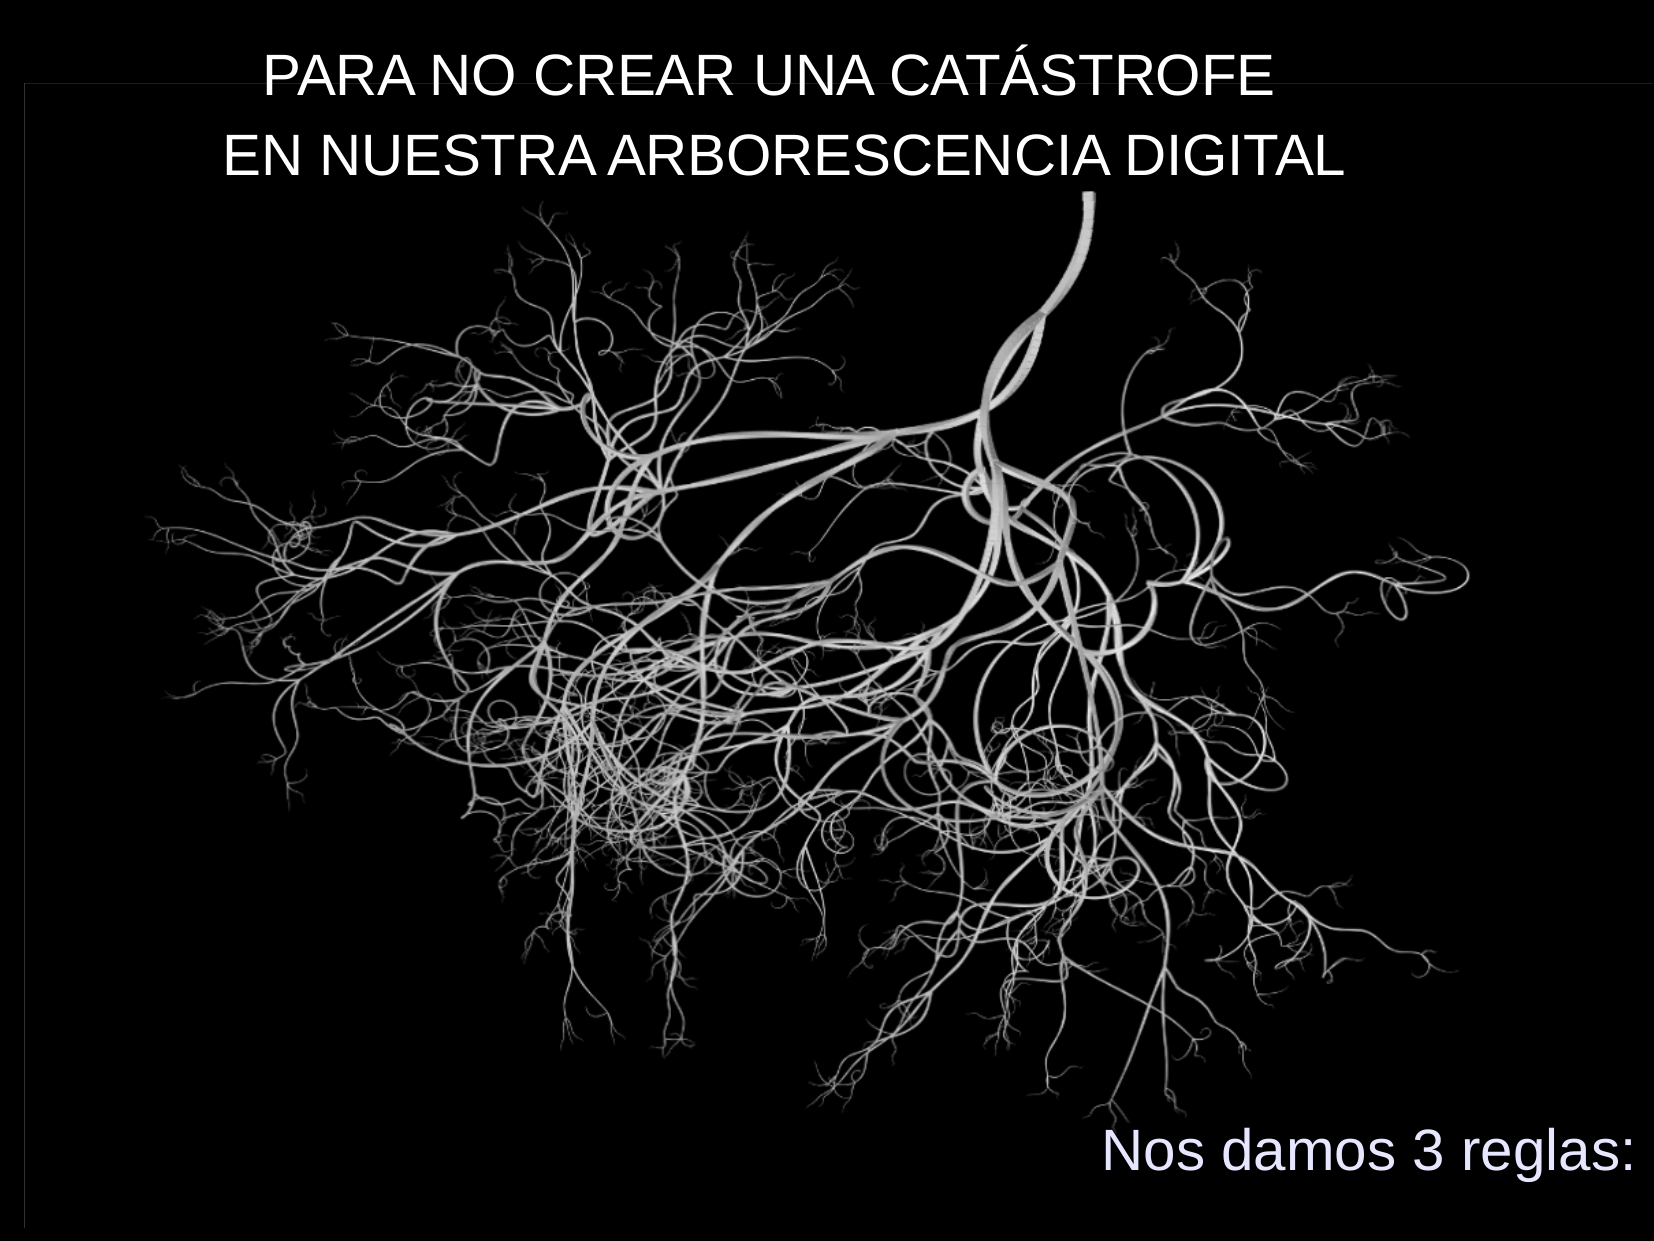

PARA NO CREAR UNA CATÁSTROFE
EN NUESTRA ARBORESCENCIA DIGITAL
Nos damos 3 reglas: